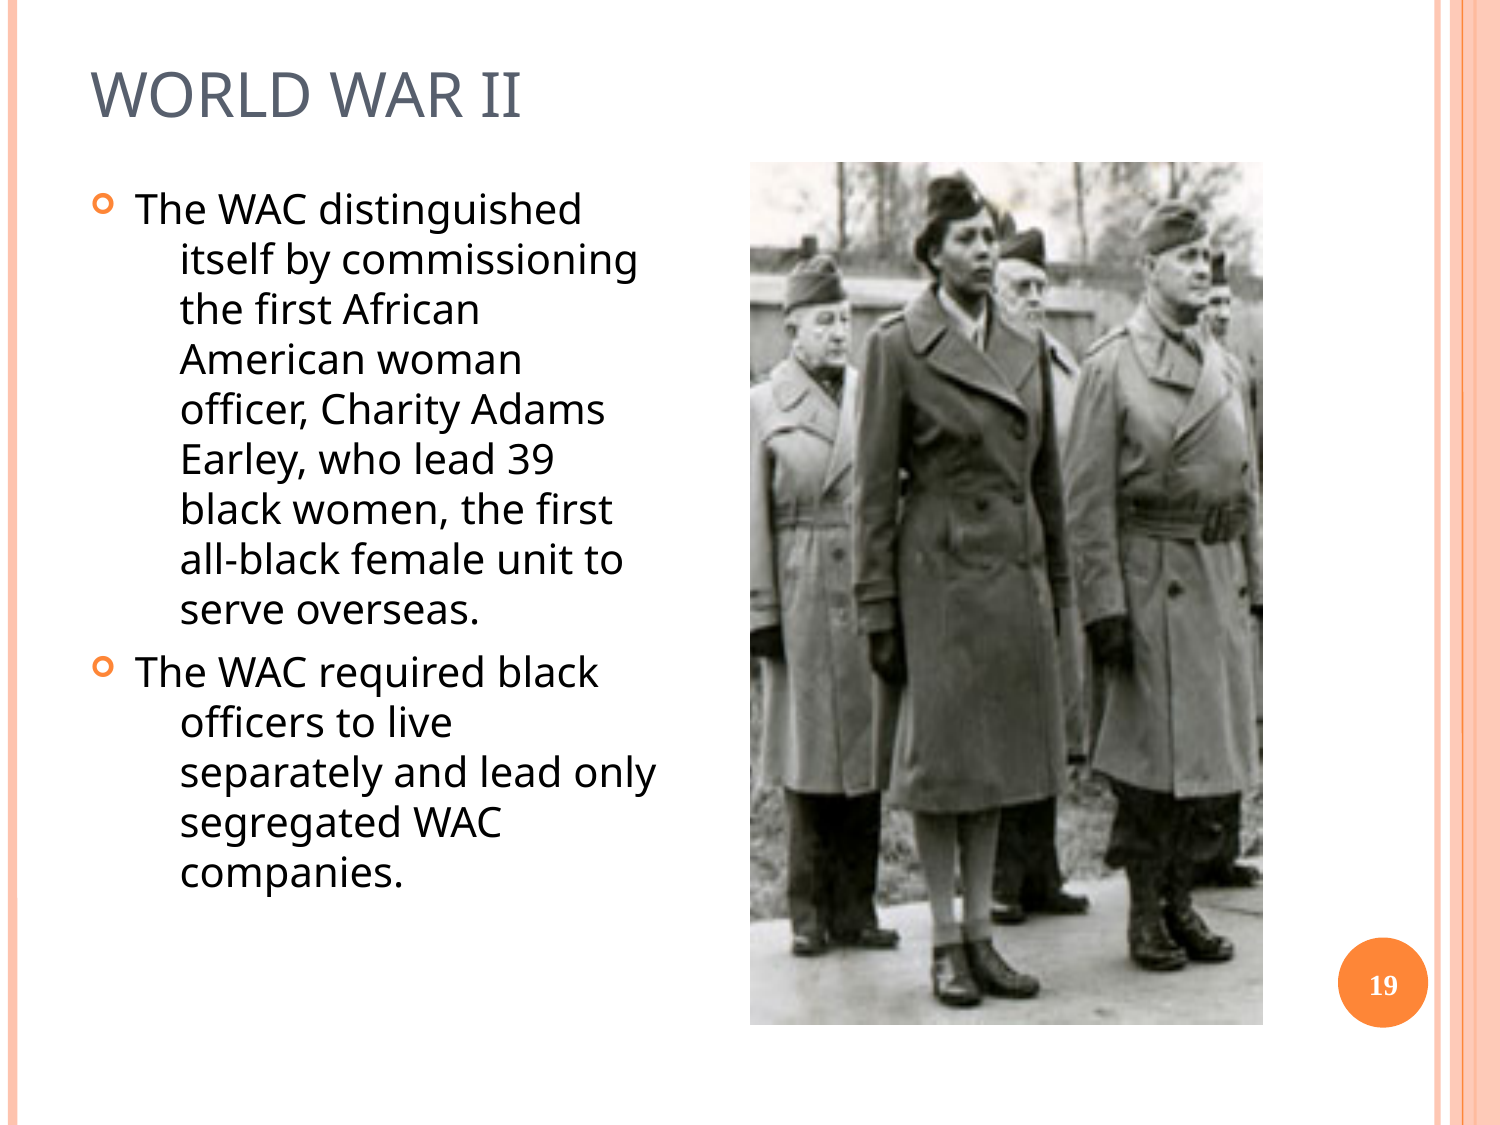

# World War II
The WAC distinguished itself by commissioning the first African American woman officer, Charity Adams Earley, who lead 39 black women, the first all-black female unit to serve overseas.
The WAC required black officers to live separately and lead only segregated WAC companies.